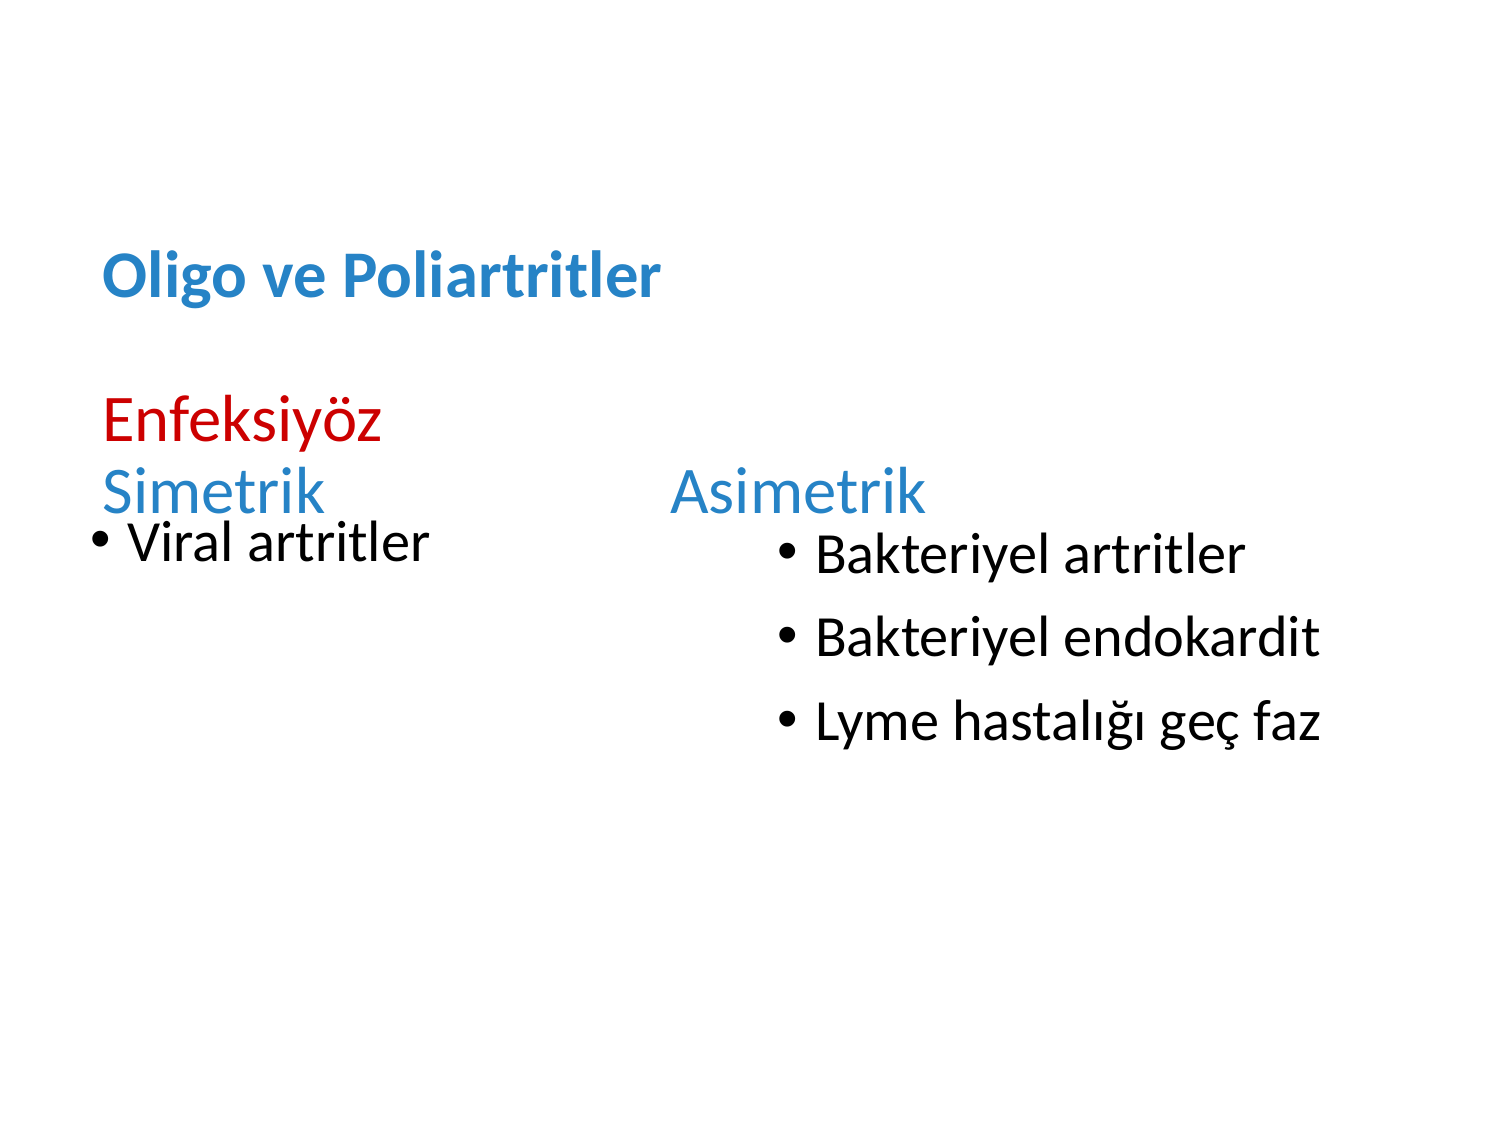

# Oligo ve Poliartritler Enfeksiyöz Simetrik Asimetrik
Viral artritler
Bakteriyel artritler
Bakteriyel endokardit
Lyme hastalığı geç faz